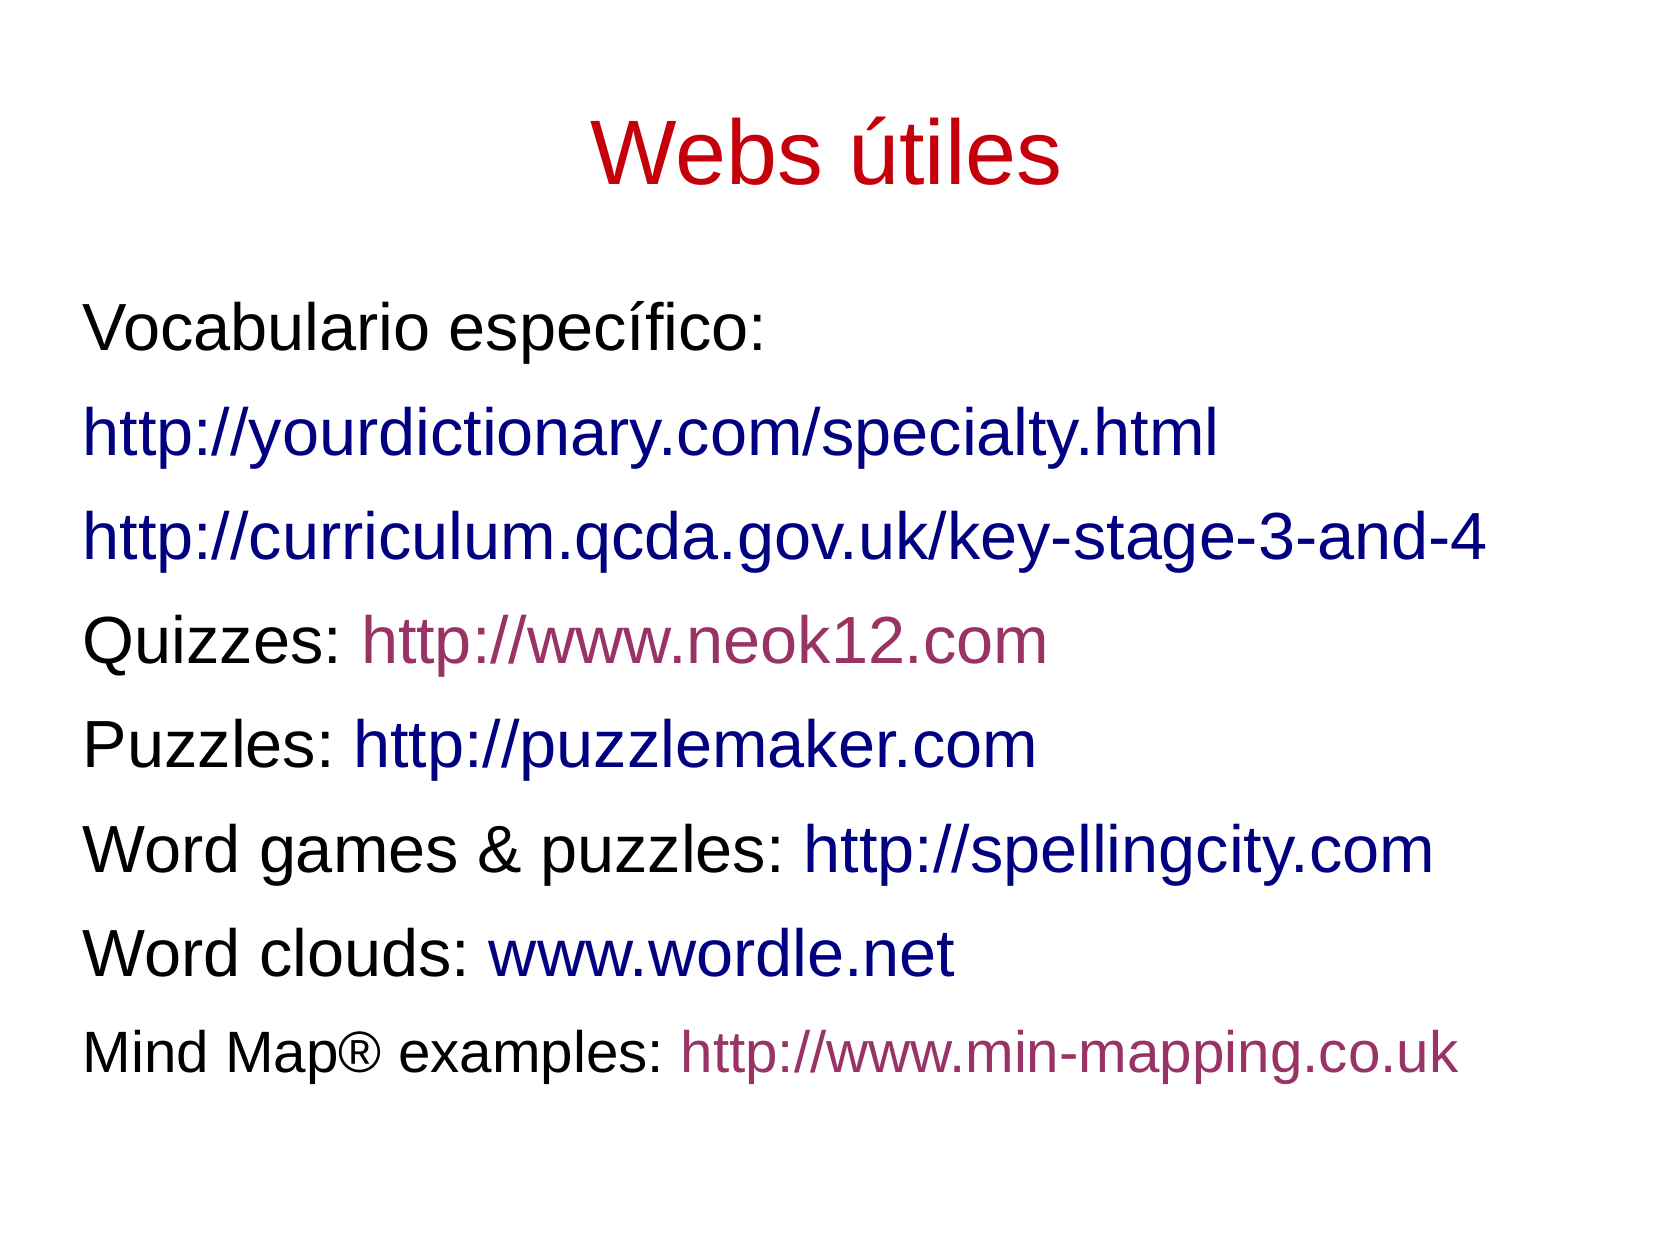

# Webs útiles
Vocabulario específico:
http://yourdictionary.com/specialty.html
http://curriculum.qcda.gov.uk/key-stage-3-and-4
Quizzes: http://www.neok12.com
Puzzles: http://puzzlemaker.com
Word games & puzzles: http://spellingcity.com
Word clouds: www.wordle.net
Mind Map® examples: http://www.min-mapping.co.uk